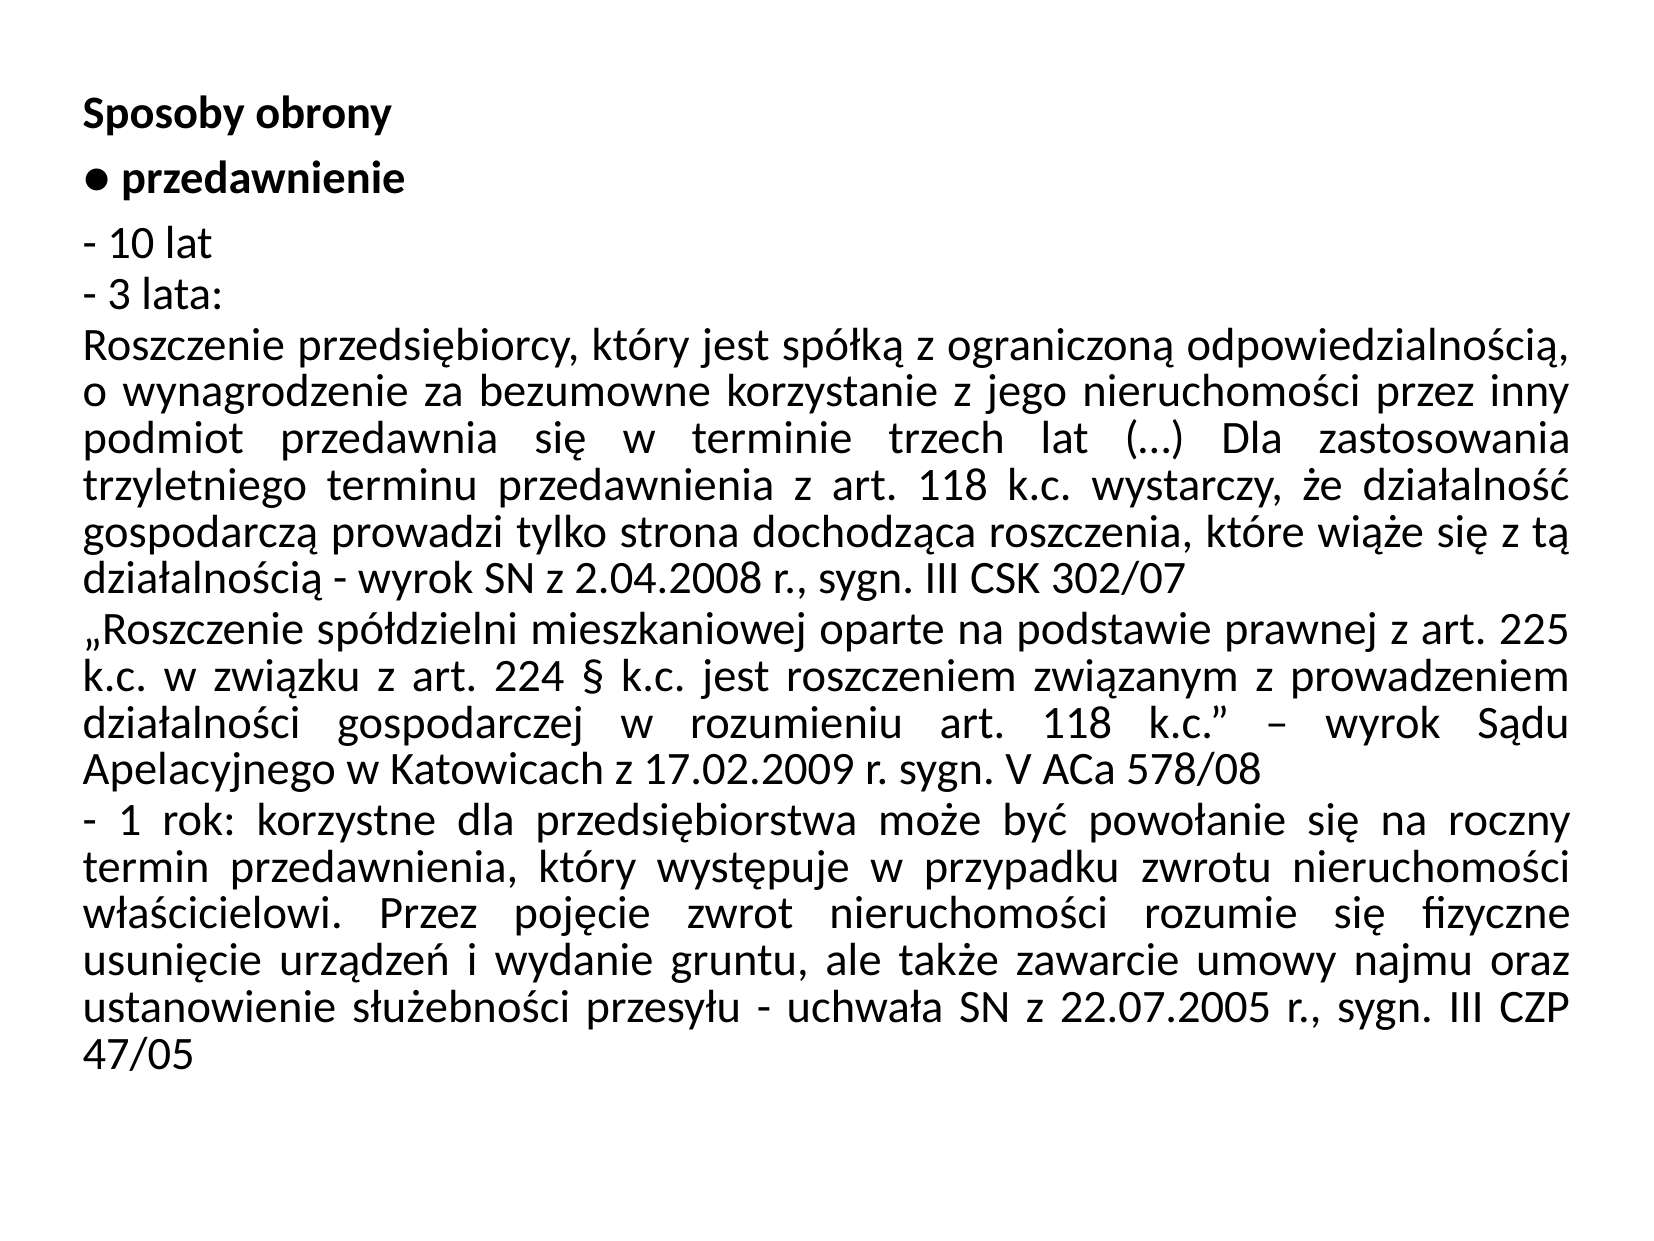

#
Sposoby obrony
● przedawnienie
- 10 lat
- 3 lata:
Roszczenie przedsiębiorcy, który jest spółką z ograniczoną odpowiedzialnością, o wynagrodzenie za bezumowne korzystanie z jego nieruchomości przez inny podmiot przedawnia się w terminie trzech lat (…) Dla zastosowania trzyletniego terminu przedawnienia z art. 118 k.c. wystarczy, że działalność gospodarczą prowadzi tylko strona dochodząca roszczenia, które wiąże się z tą działalnością - wyrok SN z 2.04.2008 r., sygn. III CSK 302/07
„Roszczenie spółdzielni mieszkaniowej oparte na podstawie prawnej z art. 225 k.c. w związku z art. 224 § k.c. jest roszczeniem związanym z prowadzeniem działalności gospodarczej w rozumieniu art. 118 k.c.” – wyrok Sądu Apelacyjnego w Katowicach z 17.02.2009 r. sygn. V ACa 578/08
- 1 rok: korzystne dla przedsiębiorstwa może być powołanie się na roczny termin przedawnienia, który występuje w przypadku zwrotu nieruchomości właścicielowi. Przez pojęcie zwrot nieruchomości rozumie się fizyczne usunięcie urządzeń i wydanie gruntu, ale także zawarcie umowy najmu oraz ustanowienie służebności przesyłu - uchwała SN z 22.07.2005 r., sygn. III CZP 47/05